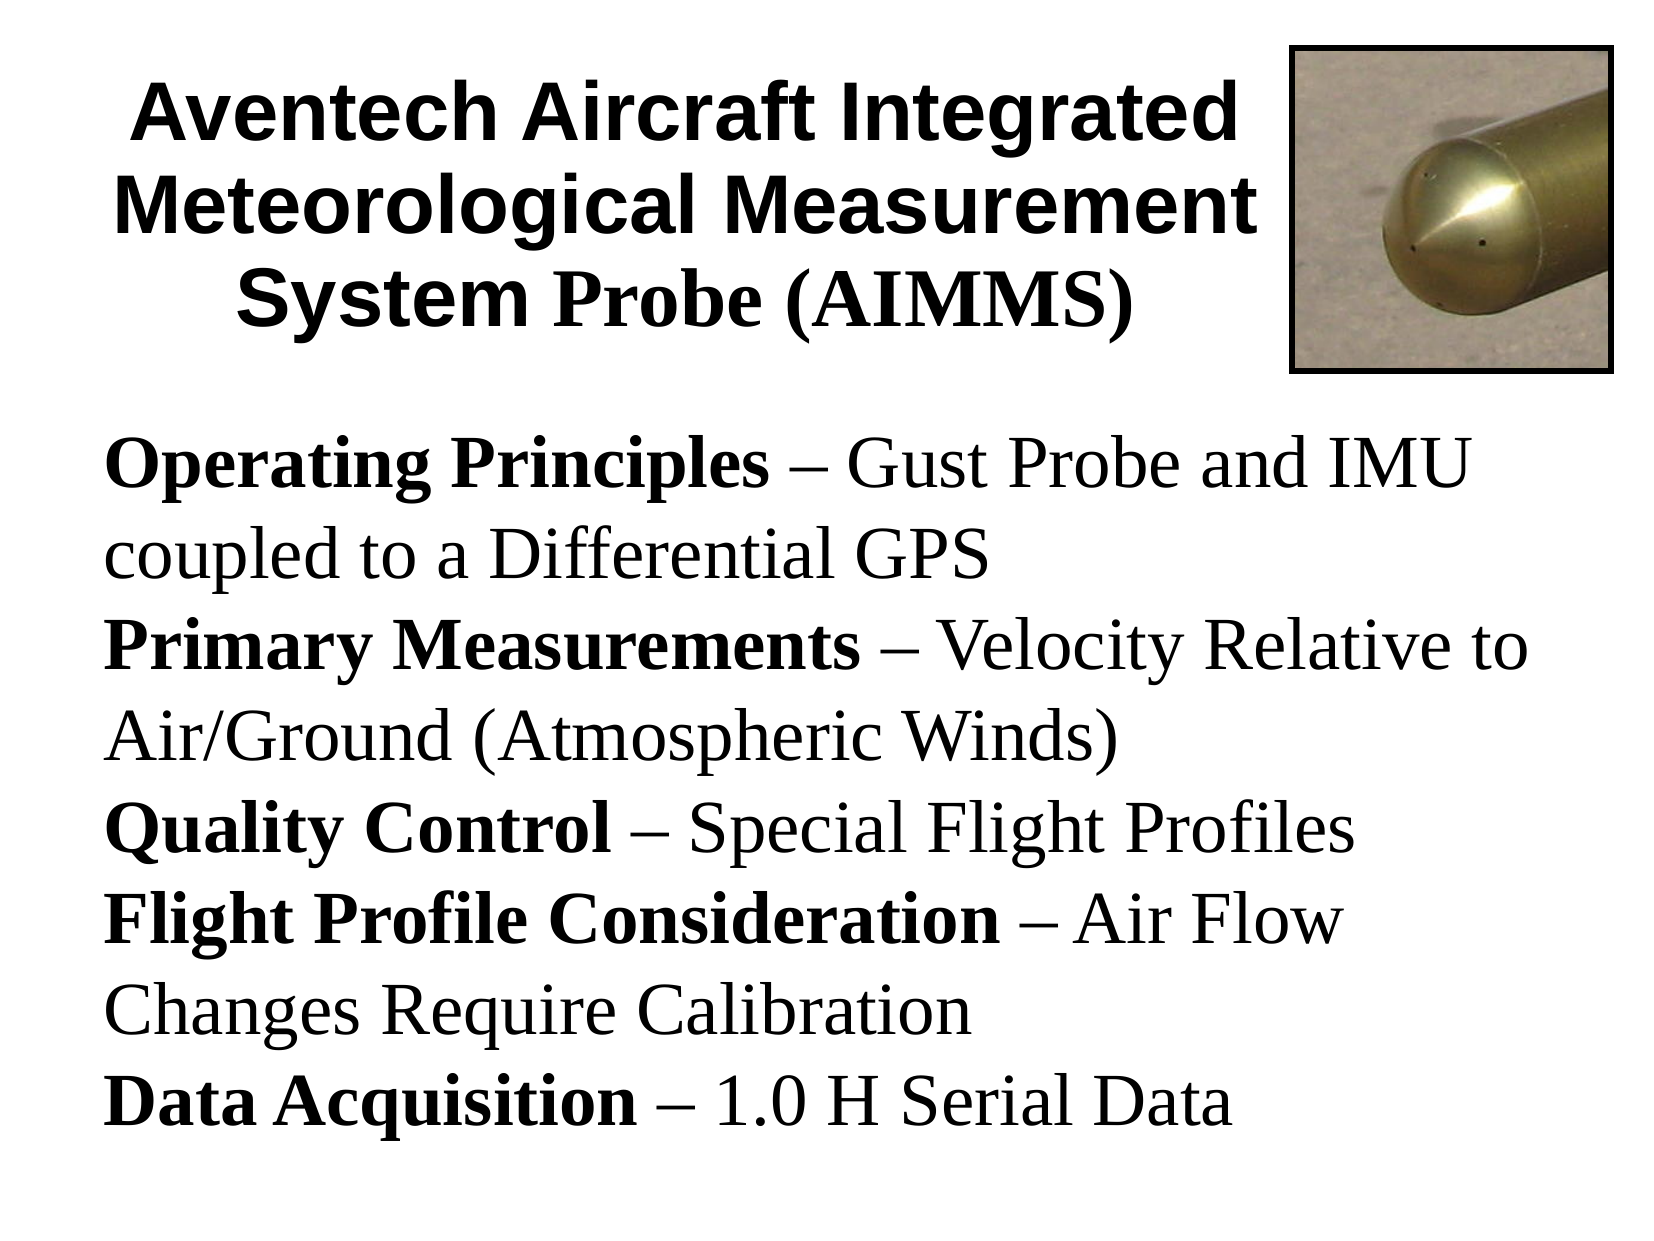

# Aventech Aircraft Integrated Meteorological Measurement System Probe (AIMMS)
Operating Principles – Gust Probe and IMU coupled to a Differential GPS
Primary Measurements – Velocity Relative to Air/Ground (Atmospheric Winds)
Quality Control – Special Flight Profiles
Flight Profile Consideration – Air Flow Changes Require Calibration
Data Acquisition – 1.0 H Serial Data